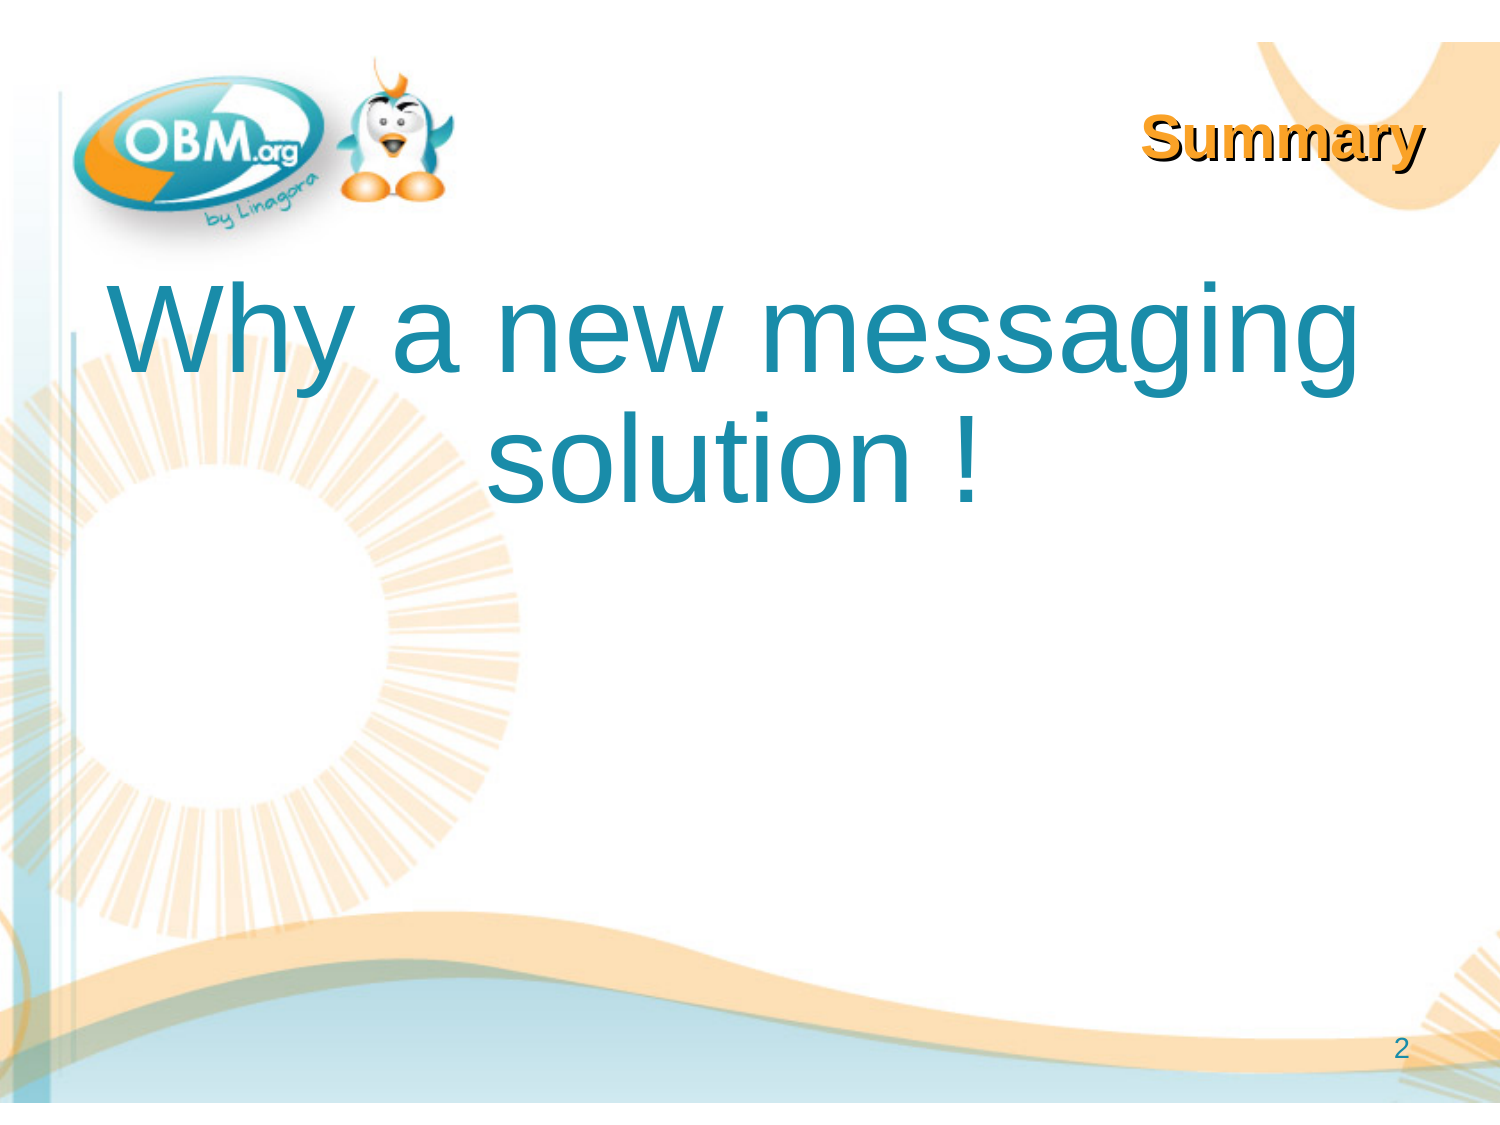

# Summary
Why a new messaging
solution !
2